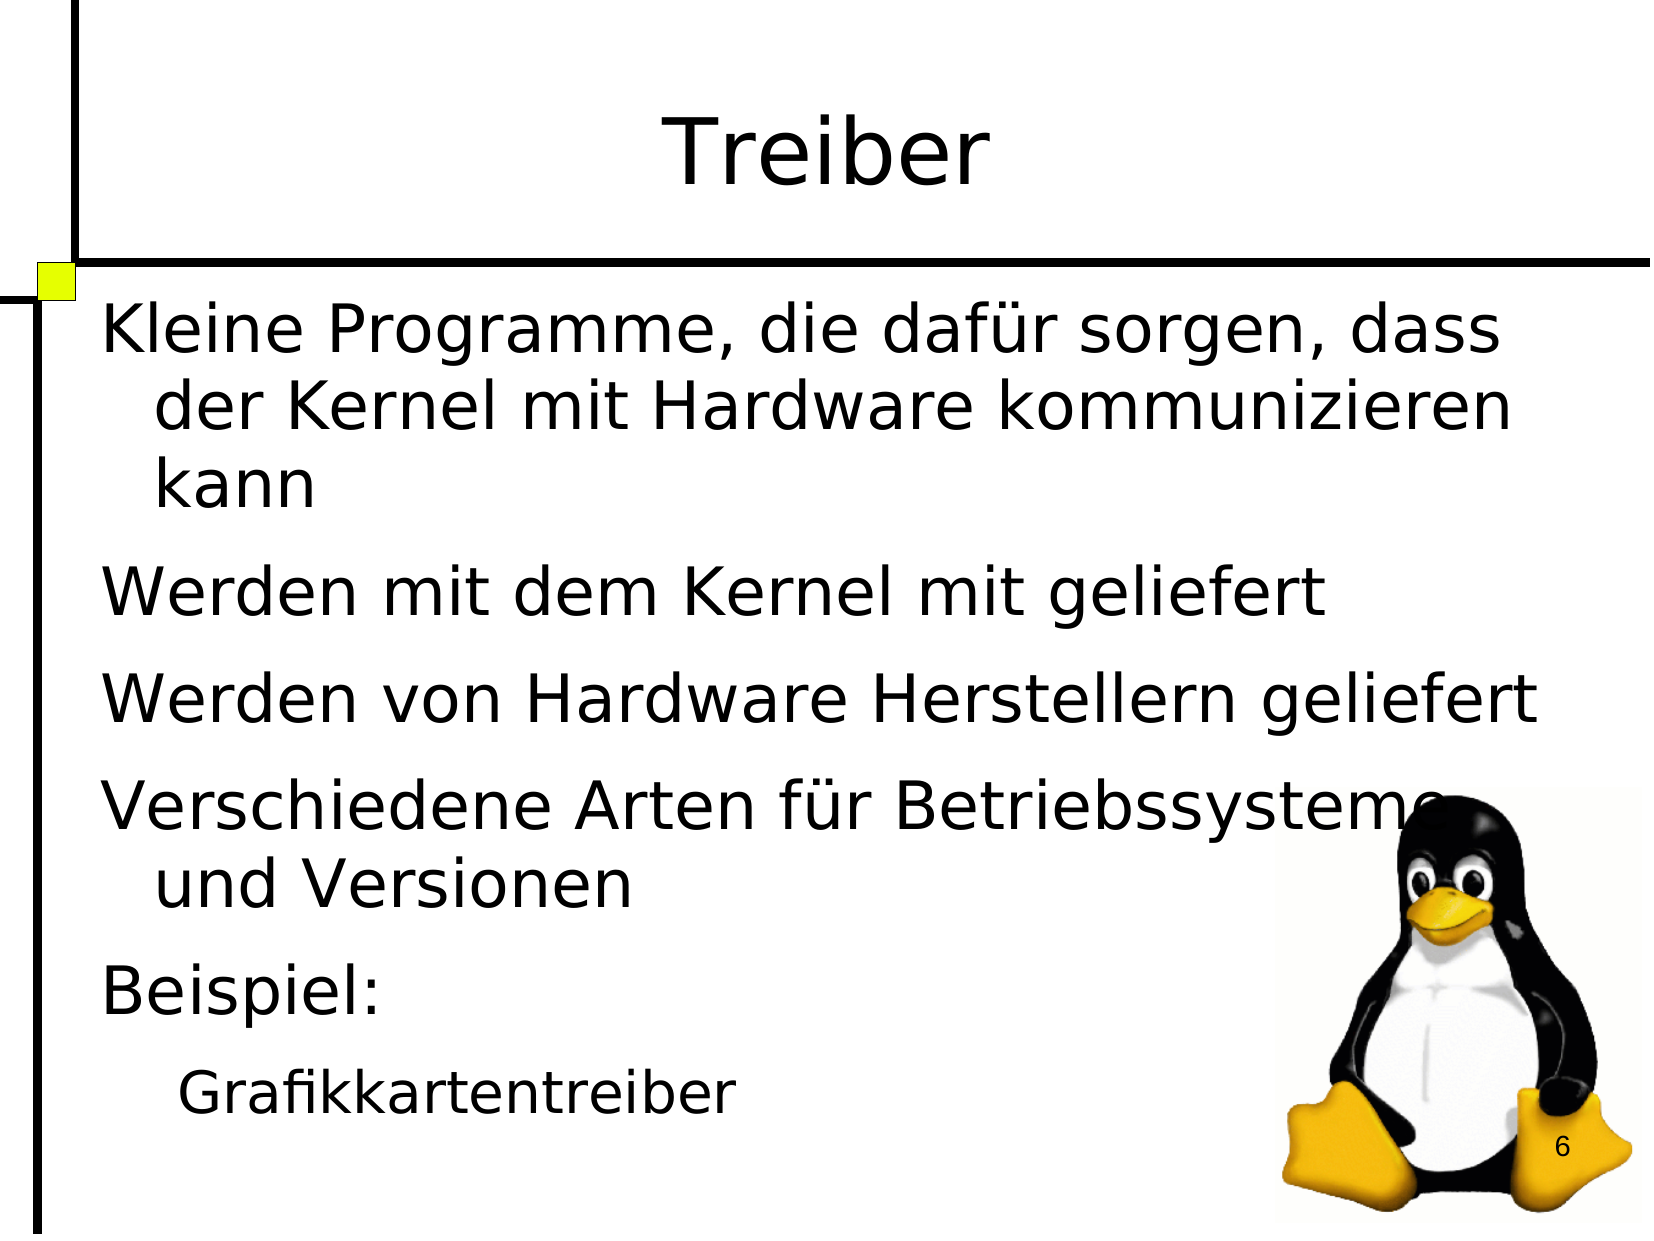

# Treiber
Kleine Programme, die dafür sorgen, dass der Kernel mit Hardware kommunizieren kann
Werden mit dem Kernel mit geliefert
Werden von Hardware Herstellern geliefert
Verschiedene Arten für Betriebssysteme und Versionen
Beispiel:
Grafikkartentreiber
6